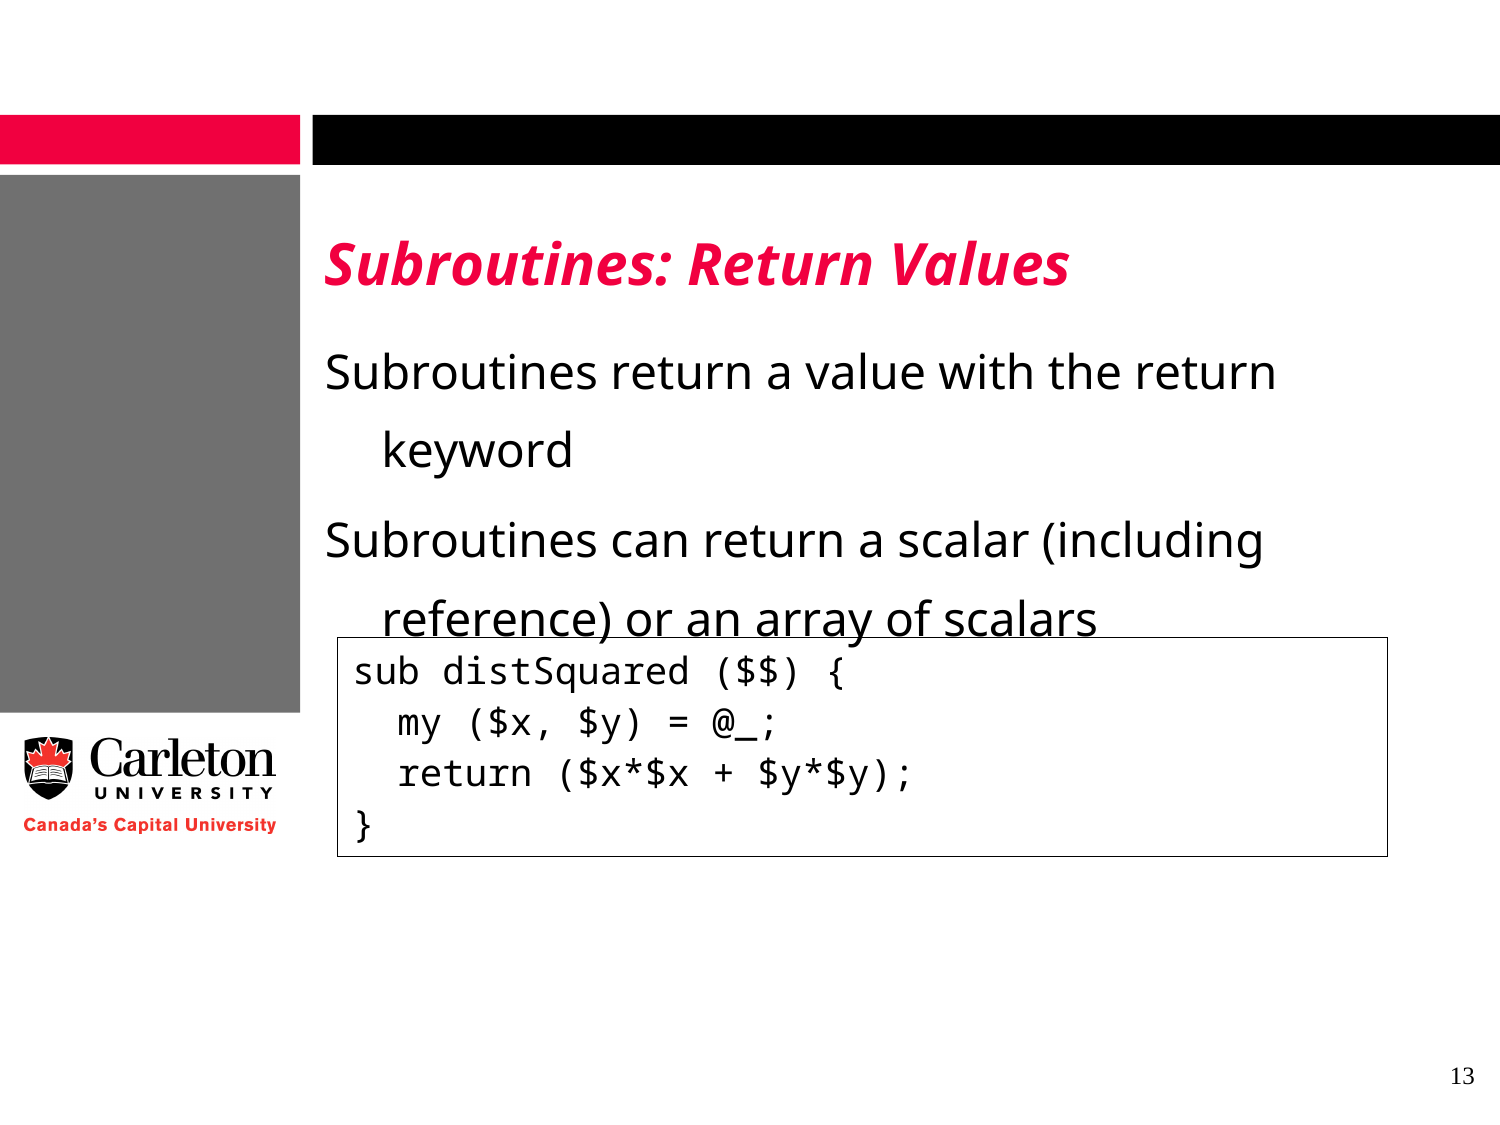

# Subroutines: Return Values
Subroutines return a value with the return keyword
Subroutines can return a scalar (including reference) or an array of scalars
sub distSquared ($$) {
 my ($x, $y) = @_;
 return ($x*$x + $y*$y);
}
13